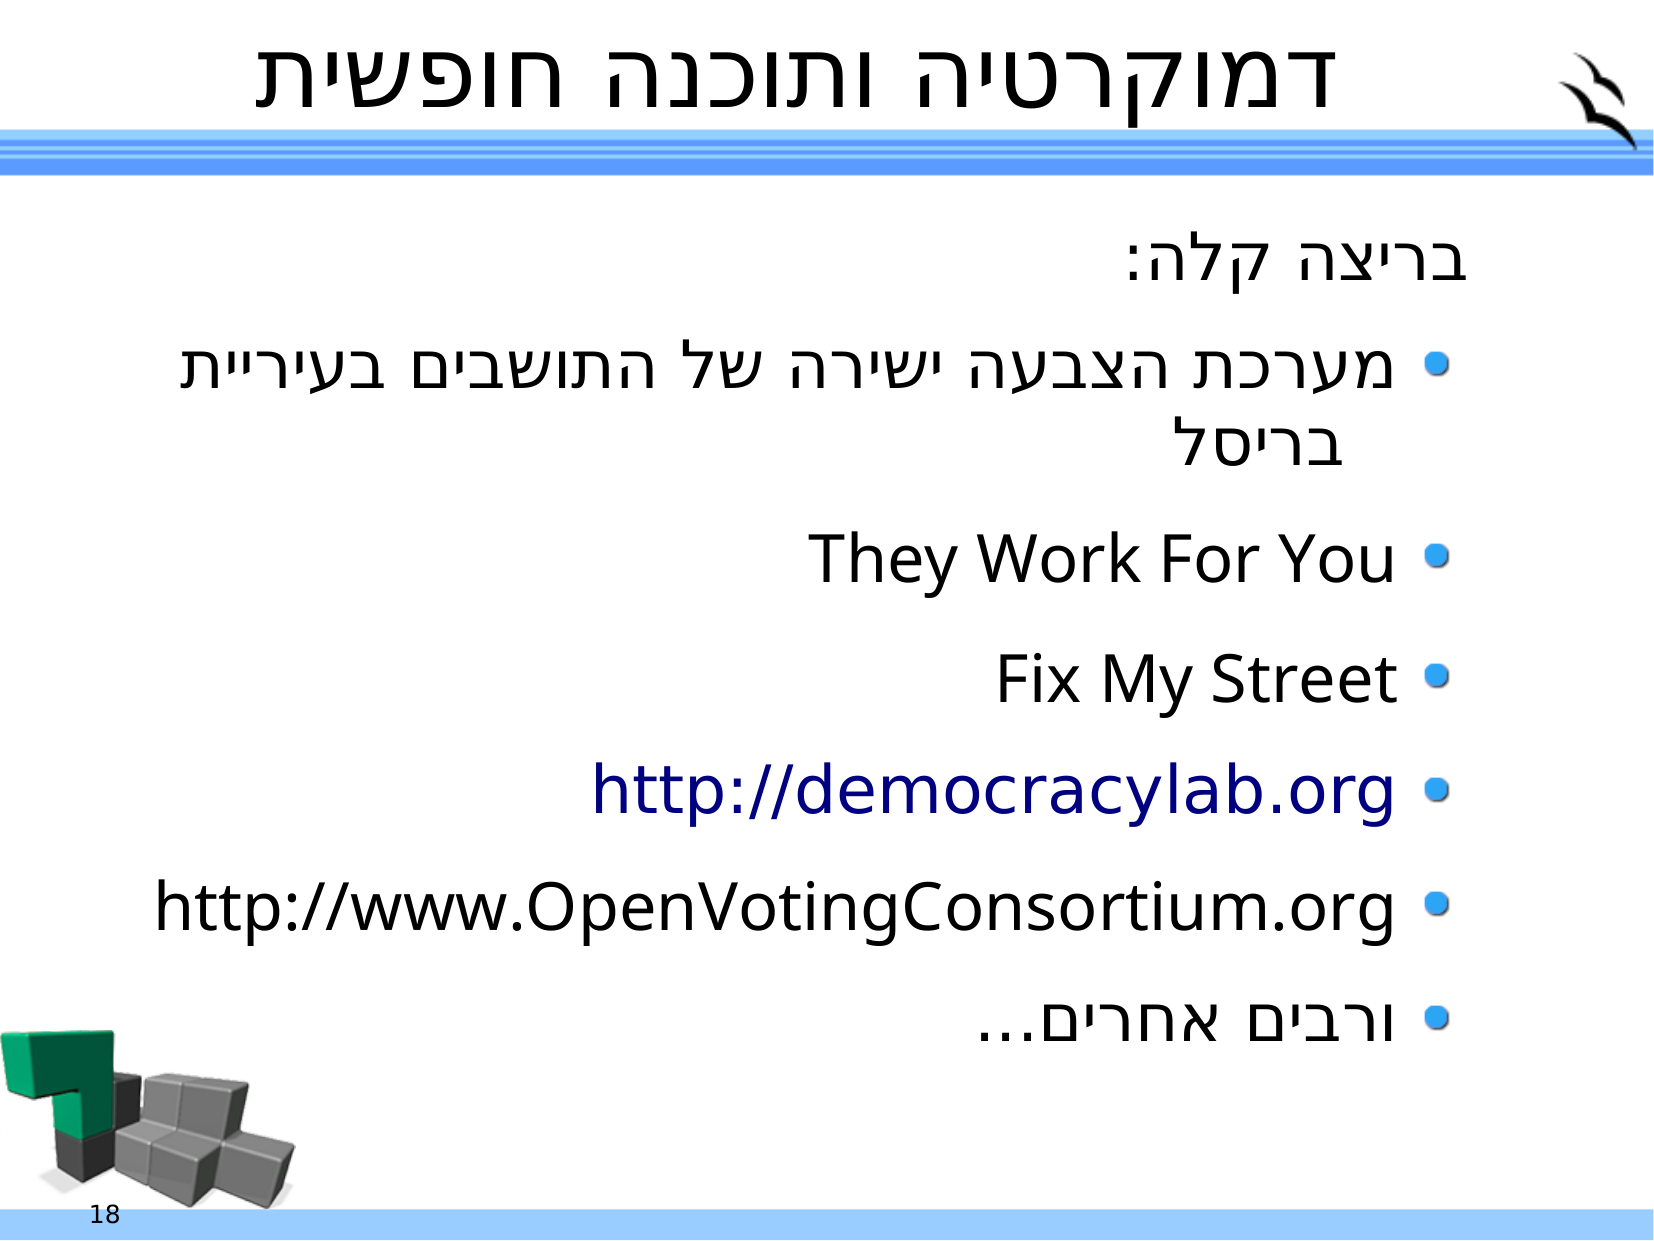

# דמוקרטיה ותוכנה חופשית
בריצה קלה:
מערכת הצבעה ישירה של התושבים בעיריית בריסל
They Work For You
Fix My Street
http://democracylab.org
http://www.OpenVotingConsortium.org
ורבים אחרים...